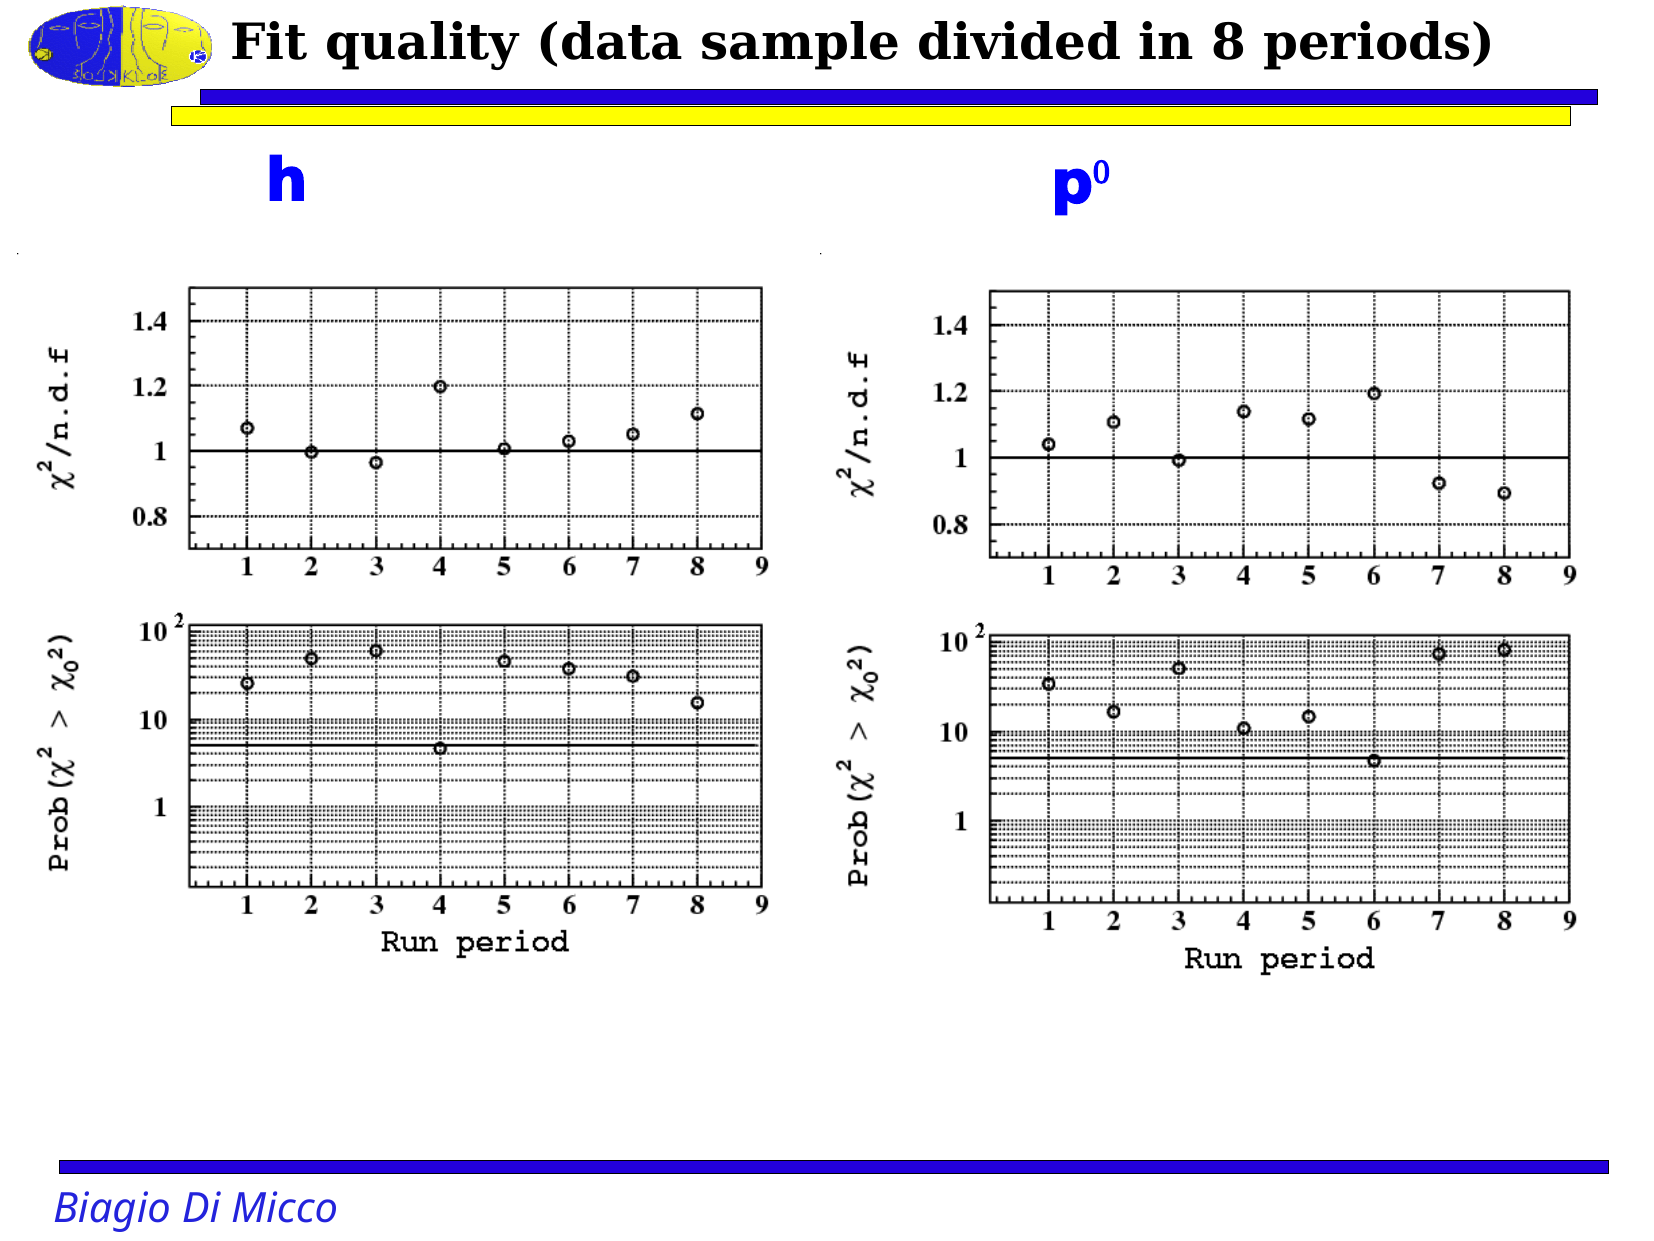

Fit quality (data sample divided in 8 periods)
h
p0